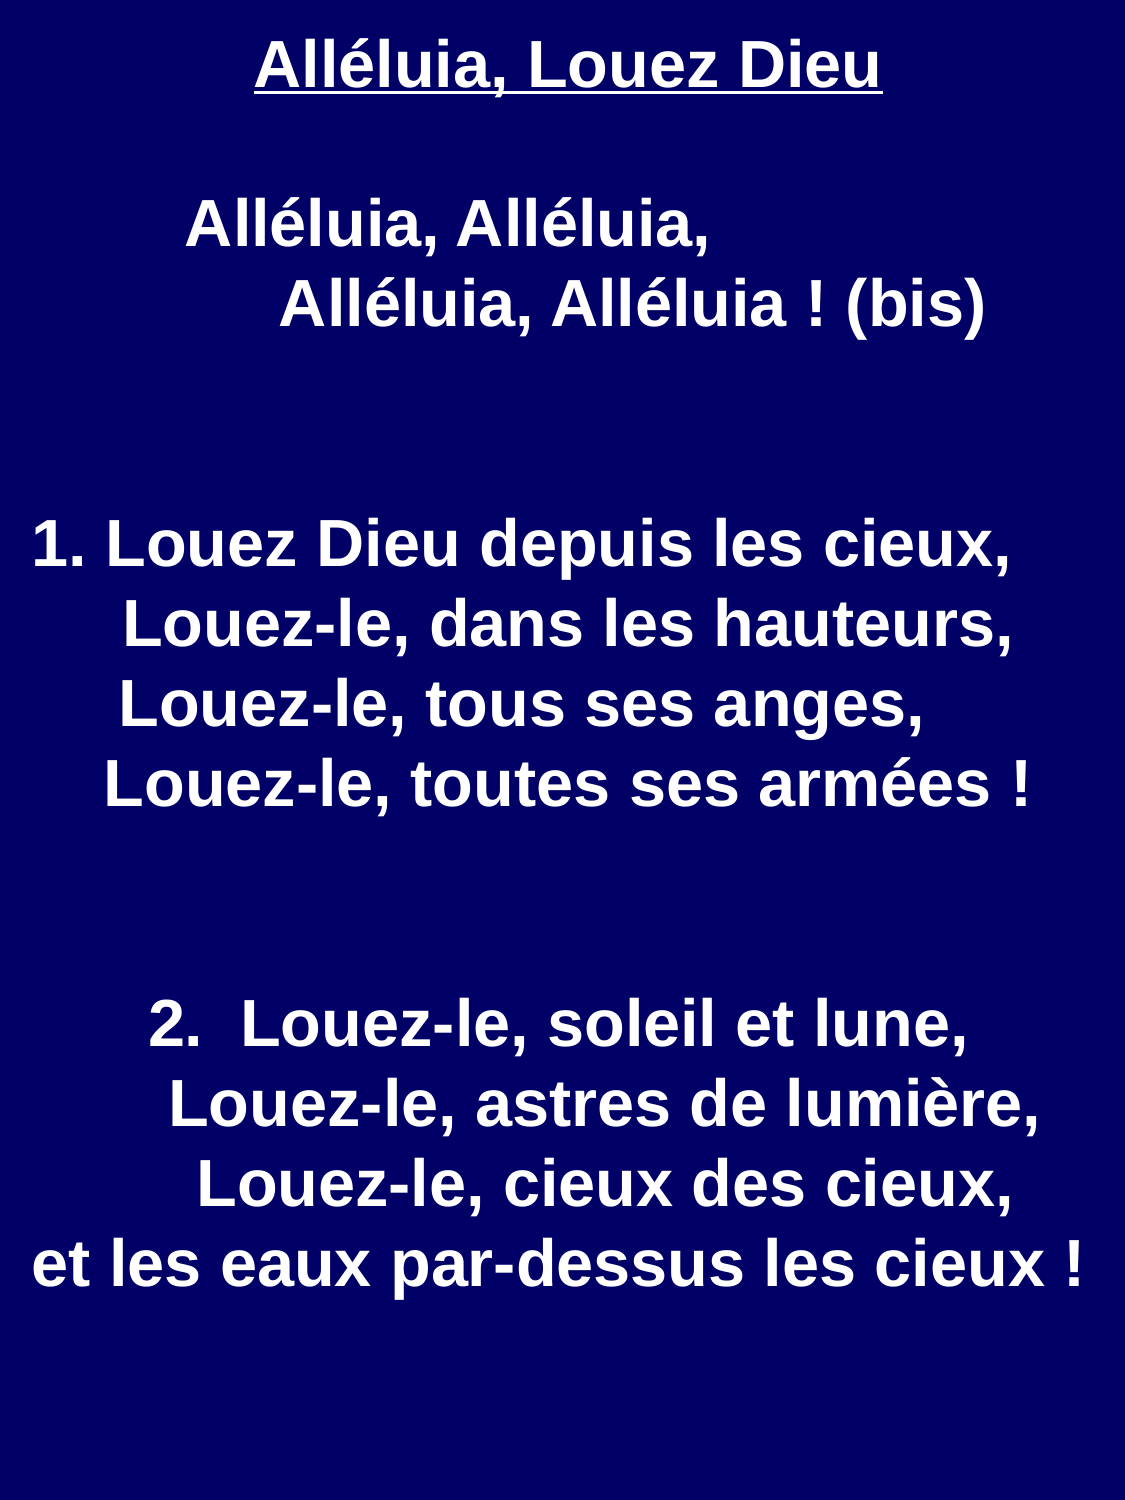

Alléluia, Louez Dieu
Alléluia, Alléluia,
 Alléluia, Alléluia ! (bis)
1. Louez Dieu depuis les cieux, Louez-le, dans les hauteurs,
 Louez-le, tous ses anges,
 Louez-le, toutes ses armées !
2. Louez-le, soleil et lune,
 Louez-le, astres de lumière,
 Louez-le, cieux des cieux,
et les eaux par-dessus les cieux !
3. Qu'ils louent le Nom du Seigneur,
 Sur son ordre ils furent créés,
 Sublime est son Nom, lui seul,
 Sa majesté par-dessus terre et ciel !
4. Il soutient la vigueur de son peuple,
 Fierté pour tous ses amis,
 Pour les enfants d'Israël,
 Le peuple de ses proches.
5. Gloire au Père tout-puissant,
 A son Fils Jésus le Seigneur,
 A l'Esprit qui habite en nos cœurs,
 Pour les siècles des siècles, Amen !Alléluia, Alléluia,
 Alléluia, Alléluia ! (bis)
1. Louez Dieu depuis les cieux,
 Louez-le, dans les hauteurs,
 Louez-le, tous ses anges,
 Louez-le, toutes ses armées !
2. Louez-le, soleil et lune,
 Louez-le, astres de lumière,
 Louez-le, cieux des cieux,
et les eaux par-dessus les cieux !
3. Qu'ils louent le Nom du Seigneur,
 Sur son ordre ils furent créés,
 Sublime est son Nom, lui seul,
 Sa majesté par-dessus terre et ciel !
4. Il soutient la vigueur de son peuple,
 Fierté pour tous ses amis,
 Pour les enfants d'Israël,
 Le peuple de ses proches.
5. Gloire au Père tout-puissant,
 A son Fils Jésus le Seigneur,
 A l'Esprit qui habite en nos cœurs,
 Pour les siècles des siècles, Amen !